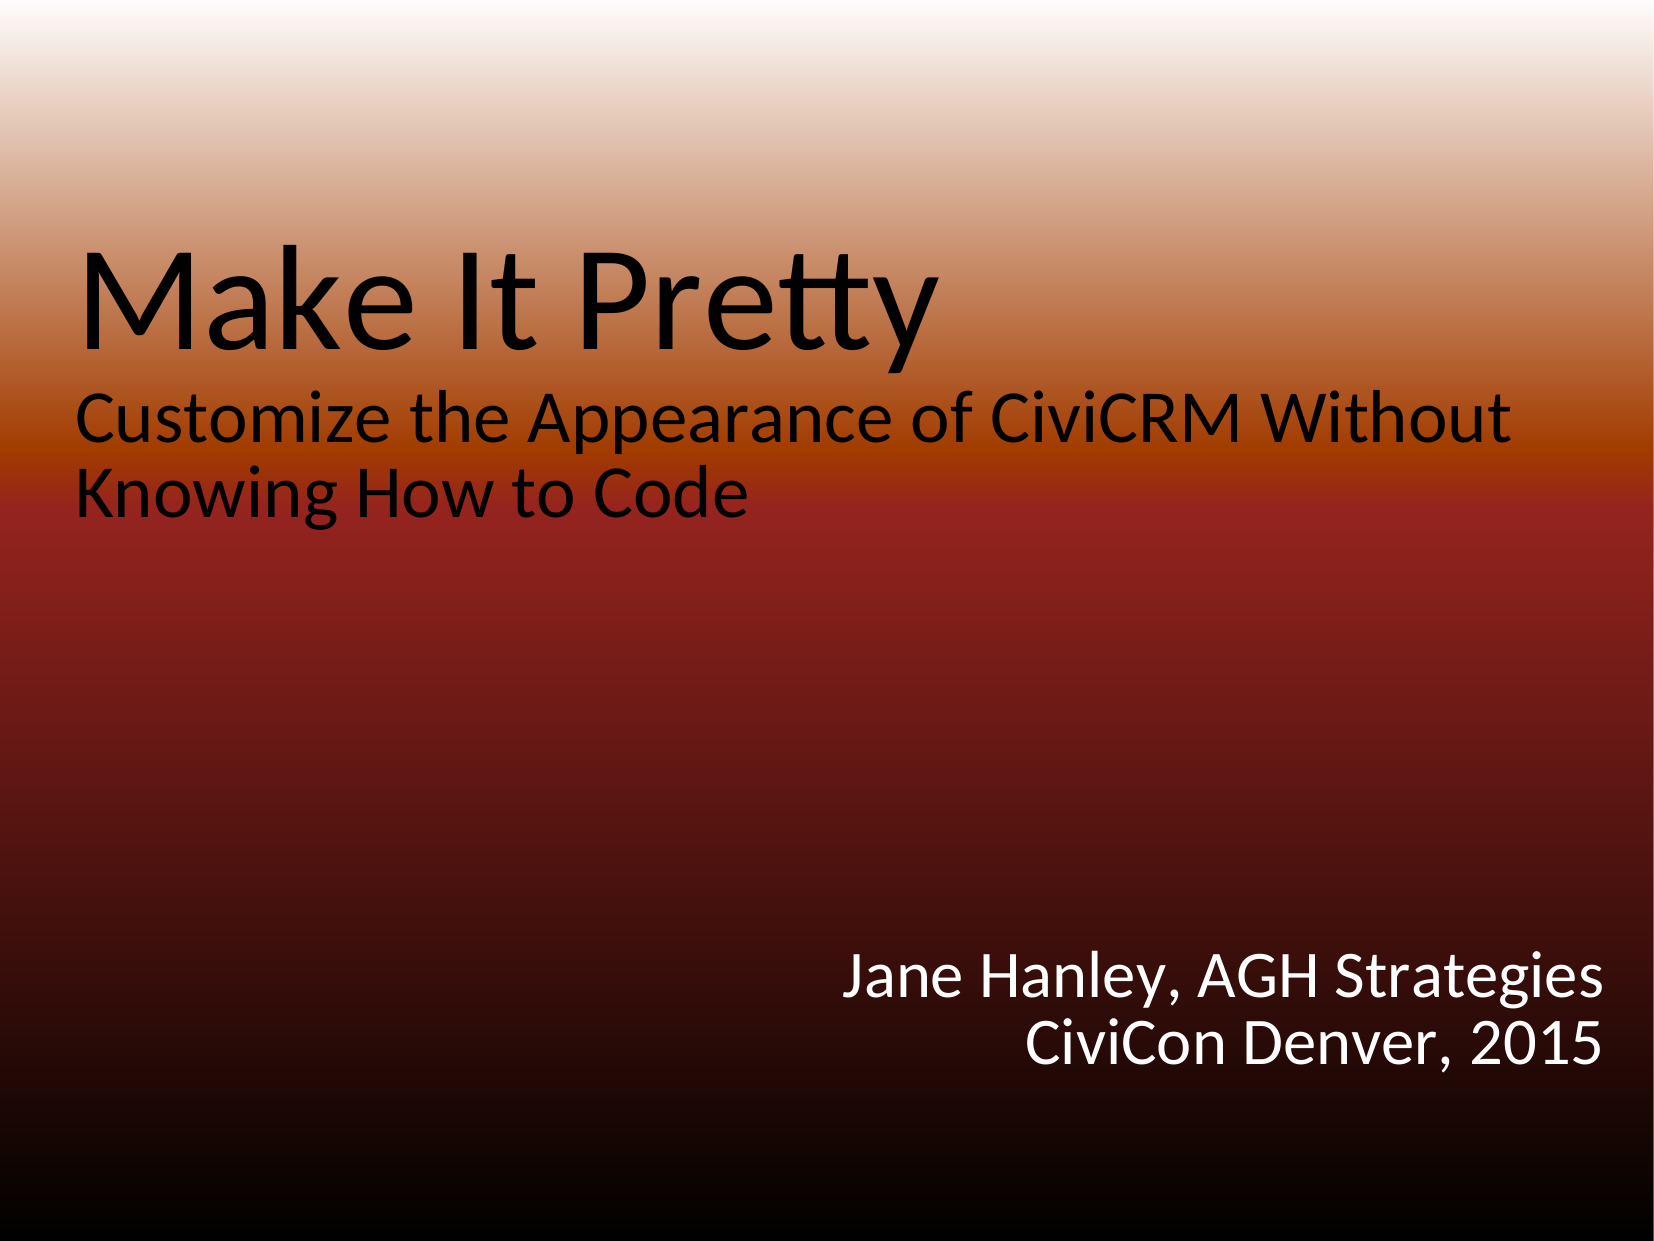

# Make It Pretty Customize the Appearance of CiviCRM Without Knowing How to Code
Jane Hanley, AGH Strategies
CiviCon Denver, 2015